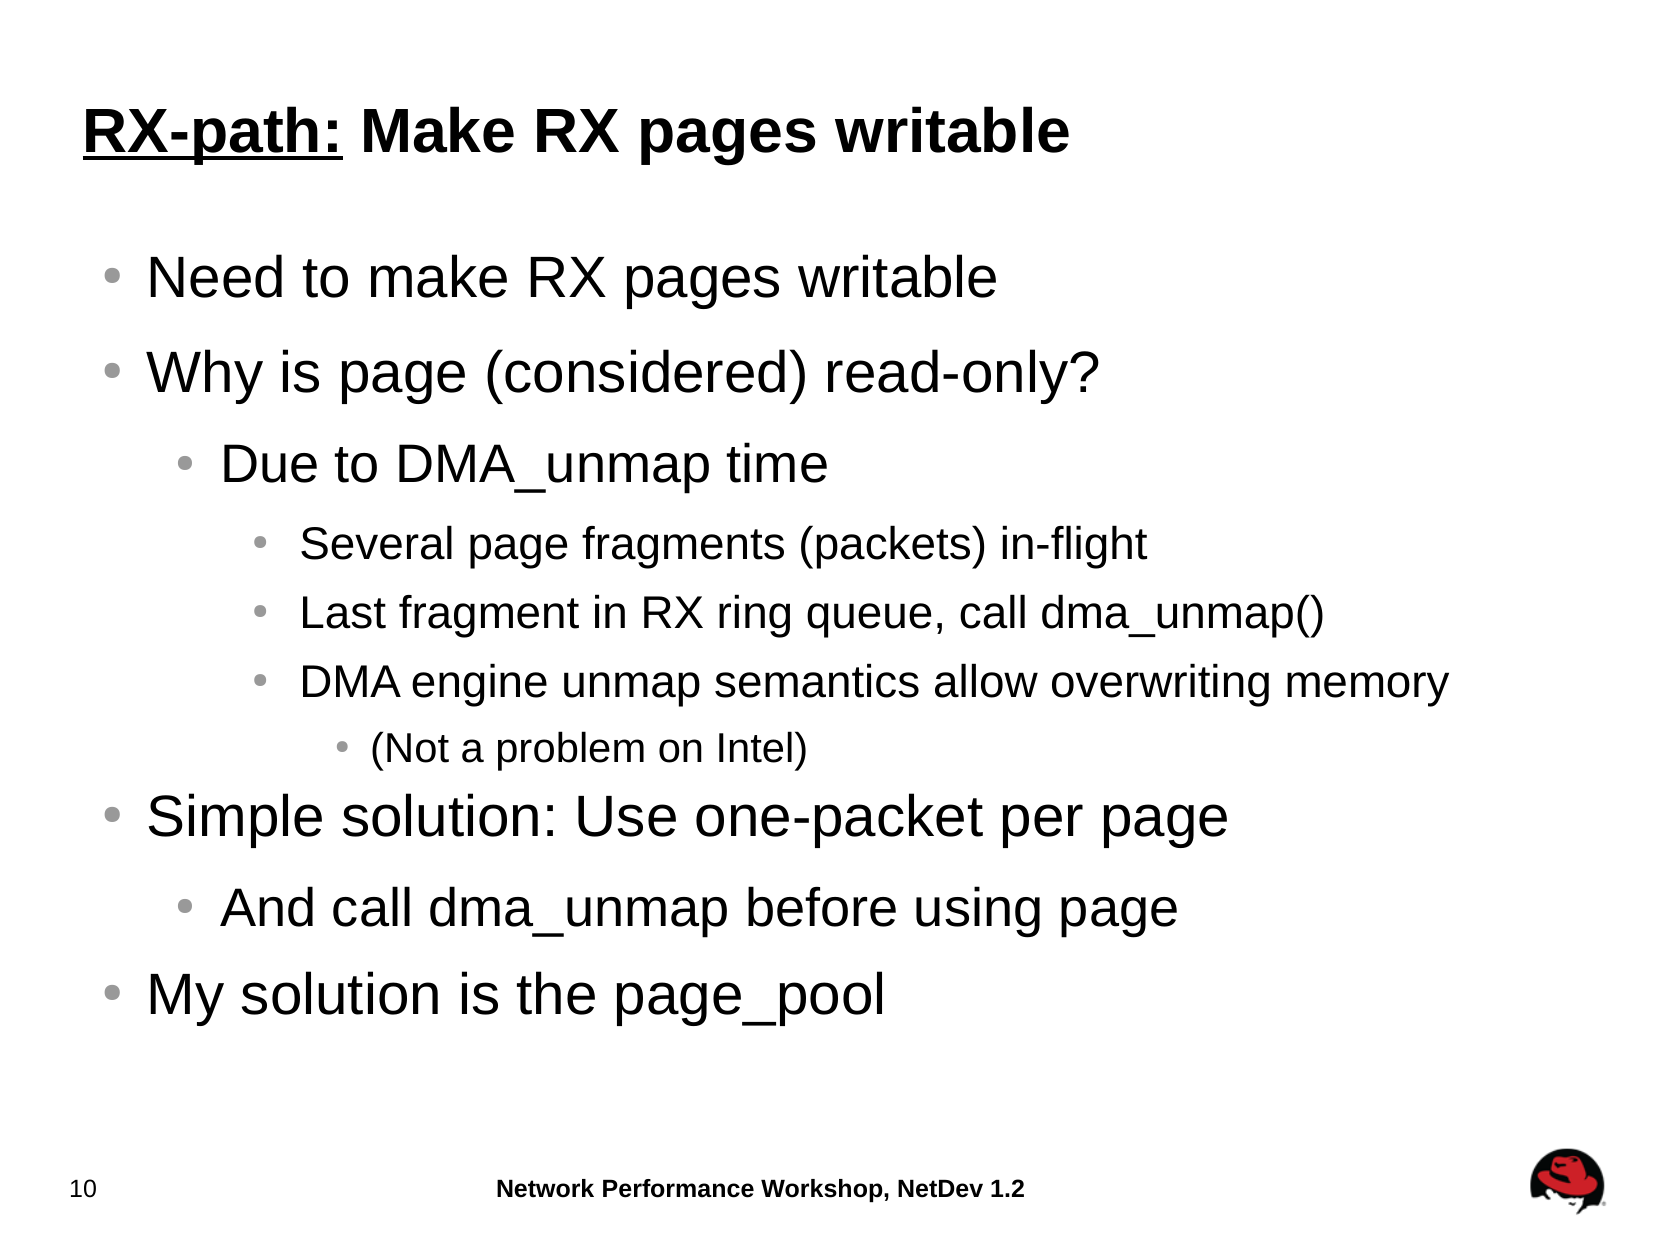

# RX-path: Make RX pages writable
Need to make RX pages writable
Why is page (considered) read-only?
Due to DMA_unmap time
Several page fragments (packets) in-flight
Last fragment in RX ring queue, call dma_unmap()
DMA engine unmap semantics allow overwriting memory
(Not a problem on Intel)
Simple solution: Use one-packet per page
And call dma_unmap before using page
My solution is the page_pool